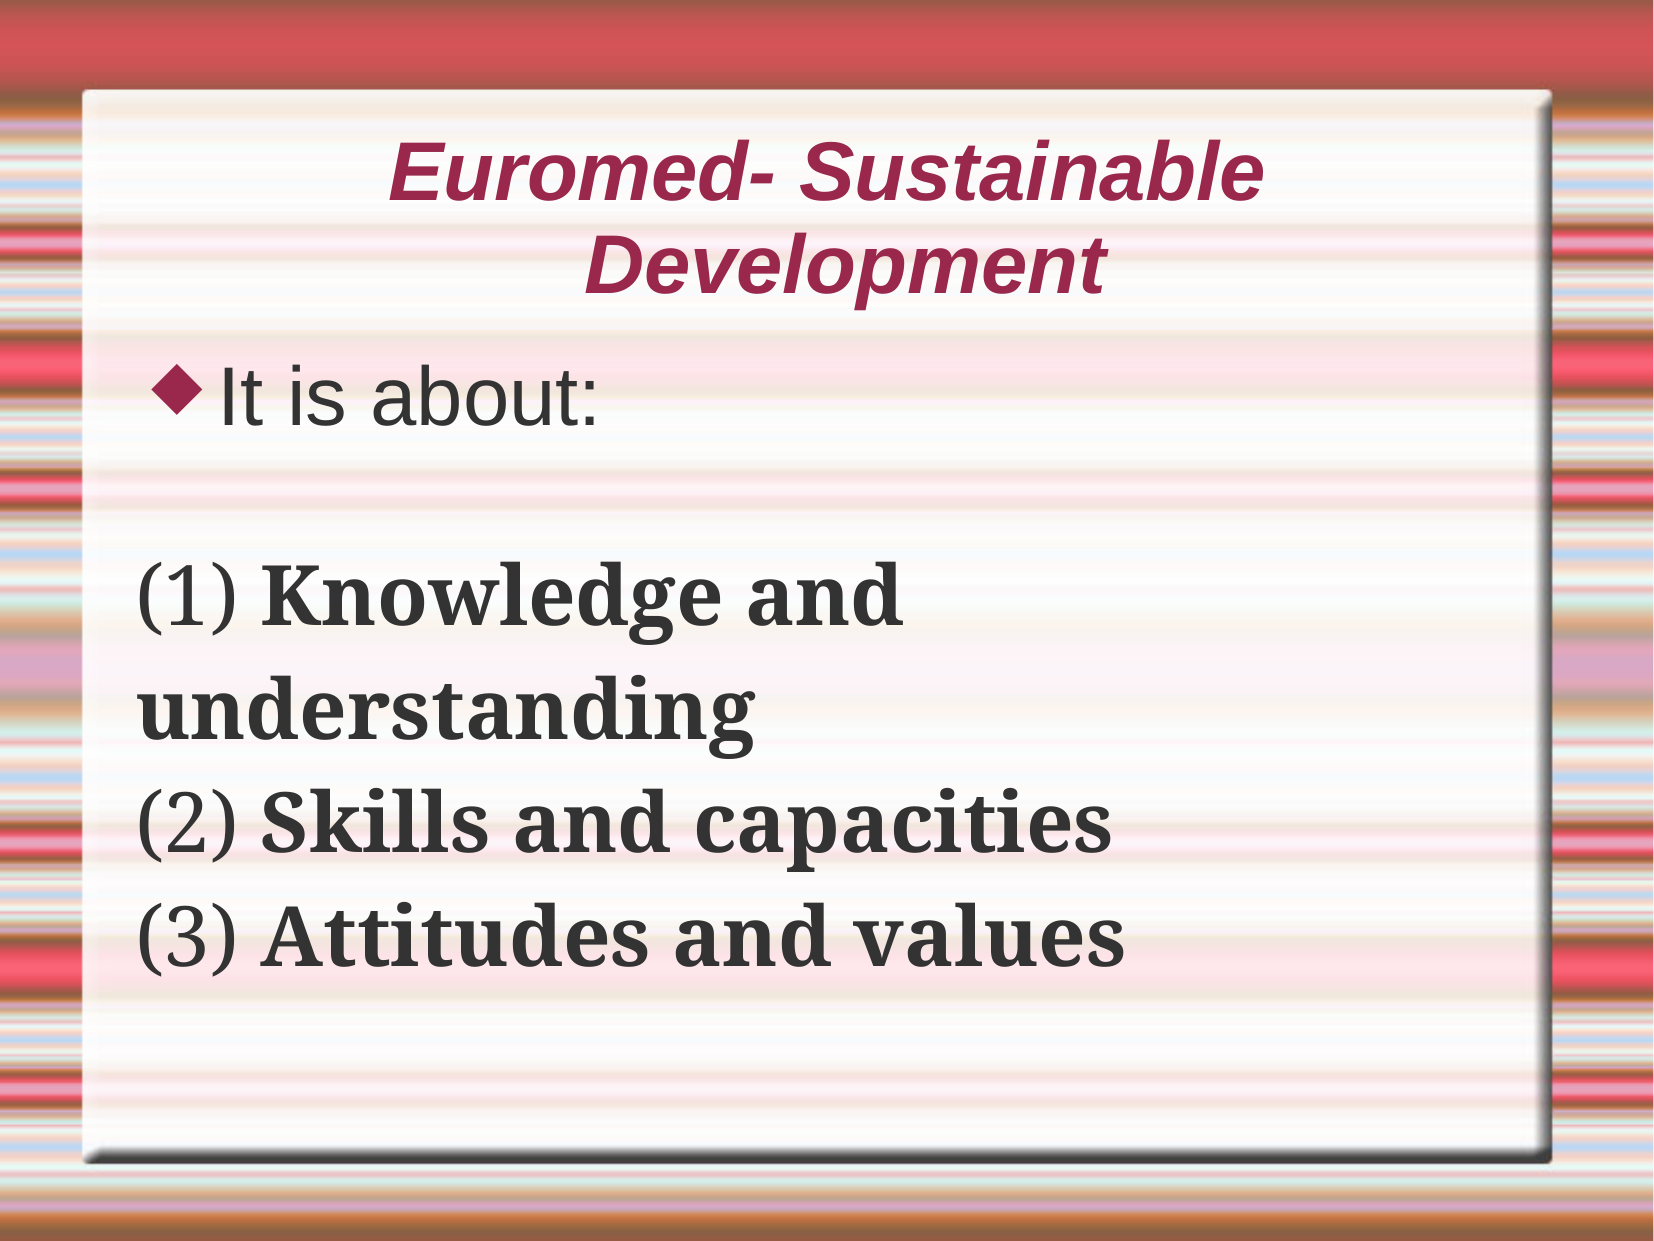

# Euromed- Sustainable Development
It is about:
(1) Knowledge and understanding
(2) Skills and capacities
(3) Attitudes and values